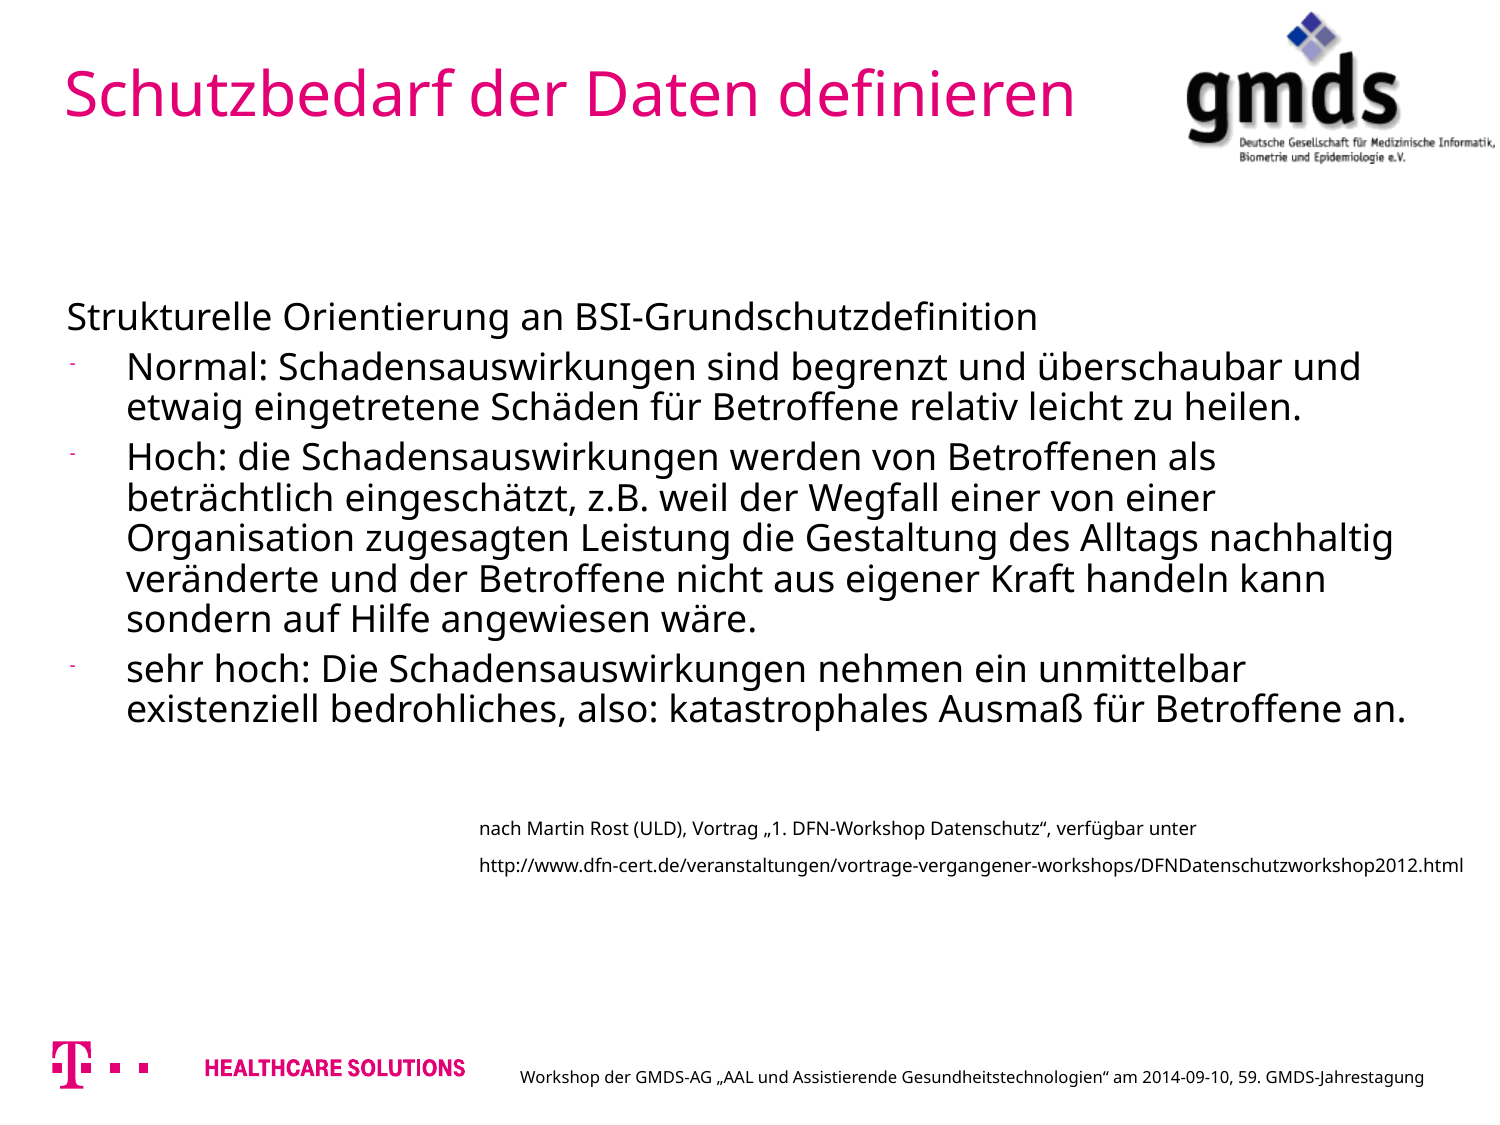

# Schutzbedarf der Daten definieren
Strukturelle Orientierung an BSI-Grundschutzdefinition
Normal: Schadensauswirkungen sind begrenzt und überschaubar und etwaig eingetretene Schäden für Betroffene relativ leicht zu heilen.
Hoch: die Schadensauswirkungen werden von Betroffenen als beträchtlich eingeschätzt, z.B. weil der Wegfall einer von einer Organisation zugesagten Leistung die Gestaltung des Alltags nachhaltig veränderte und der Betroffene nicht aus eigener Kraft handeln kann sondern auf Hilfe angewiesen wäre.
sehr hoch: Die Schadensauswirkungen nehmen ein unmittelbar existenziell bedrohliches, also: katastrophales Ausmaß für Betroffene an.
nach Martin Rost (ULD), Vortrag „1. DFN-Workshop Datenschutz“, verfügbar unter
http://www.dfn-cert.de/veranstaltungen/vortrage-vergangener-workshops/DFNDatenschutzworkshop2012.html
Workshop der GMDS-AG „AAL und Assistierende Gesundheitstechnologien“ am 2014-09-10, 59. GMDS-Jahrestagung